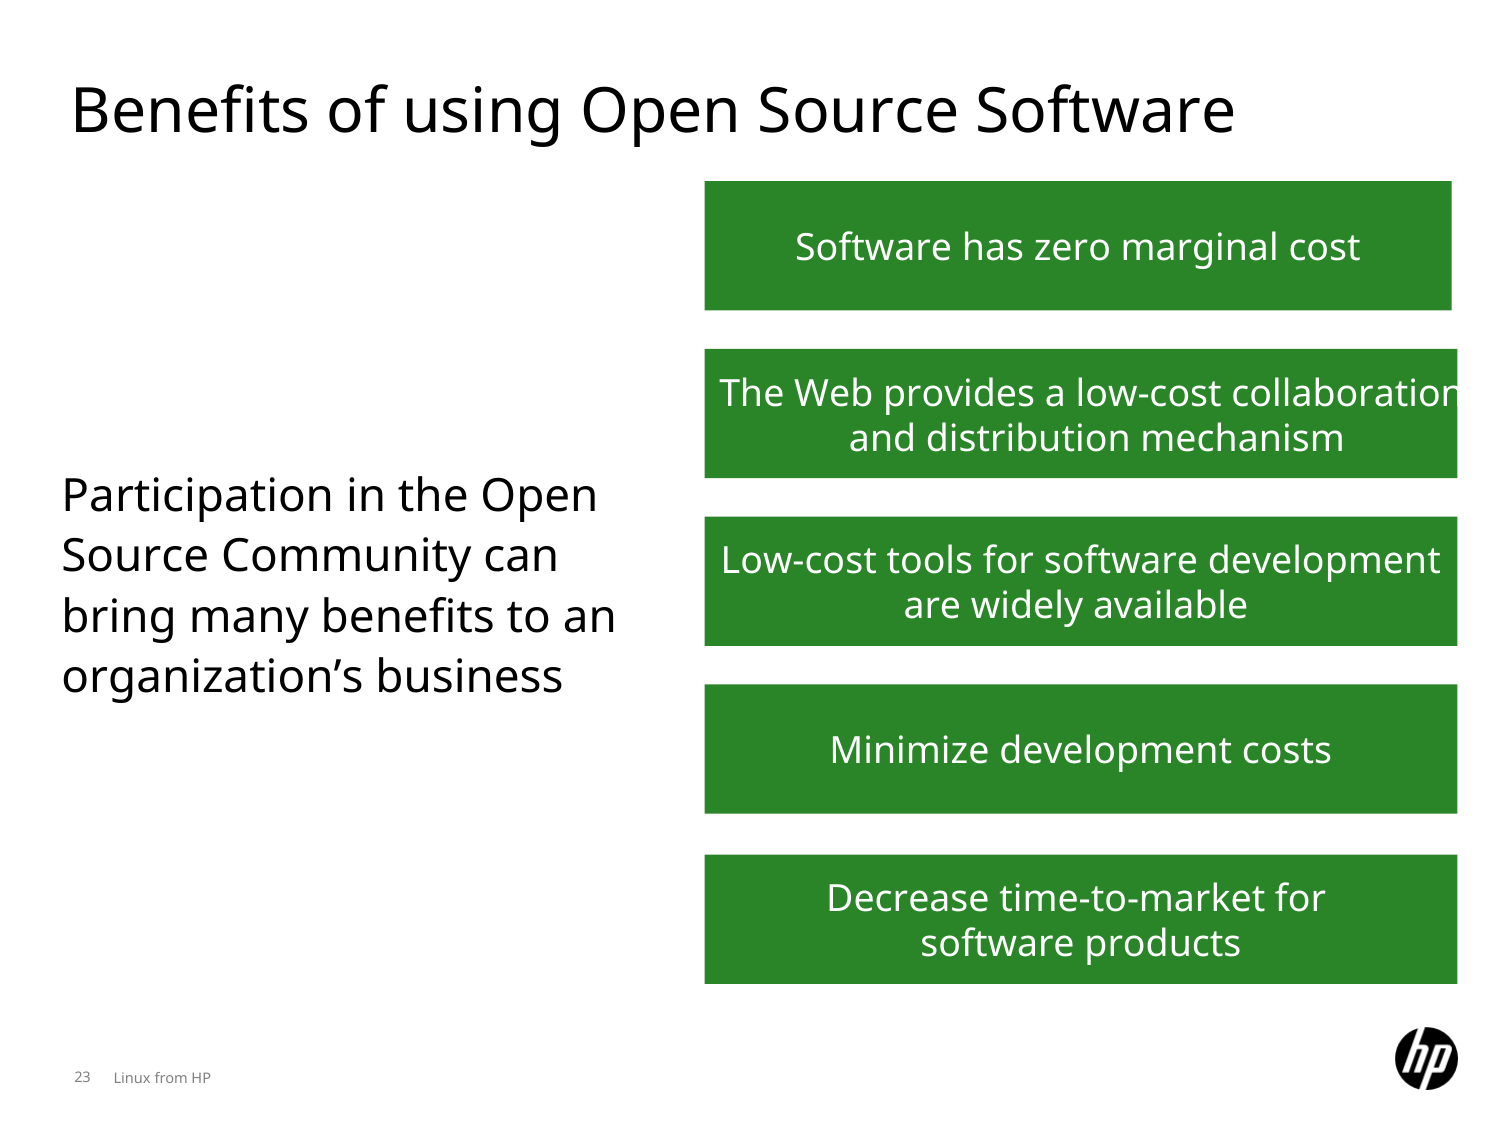

Benefits of using Open Source Software
Software has zero marginal cost
Participation in the Open Source Community can bring many benefits to an organization’s business
The Web provides a low-cost collaboration
and distribution mechanism
Low-cost tools for software development
are widely available
Minimize development costs
Decrease time-to-market for
software products